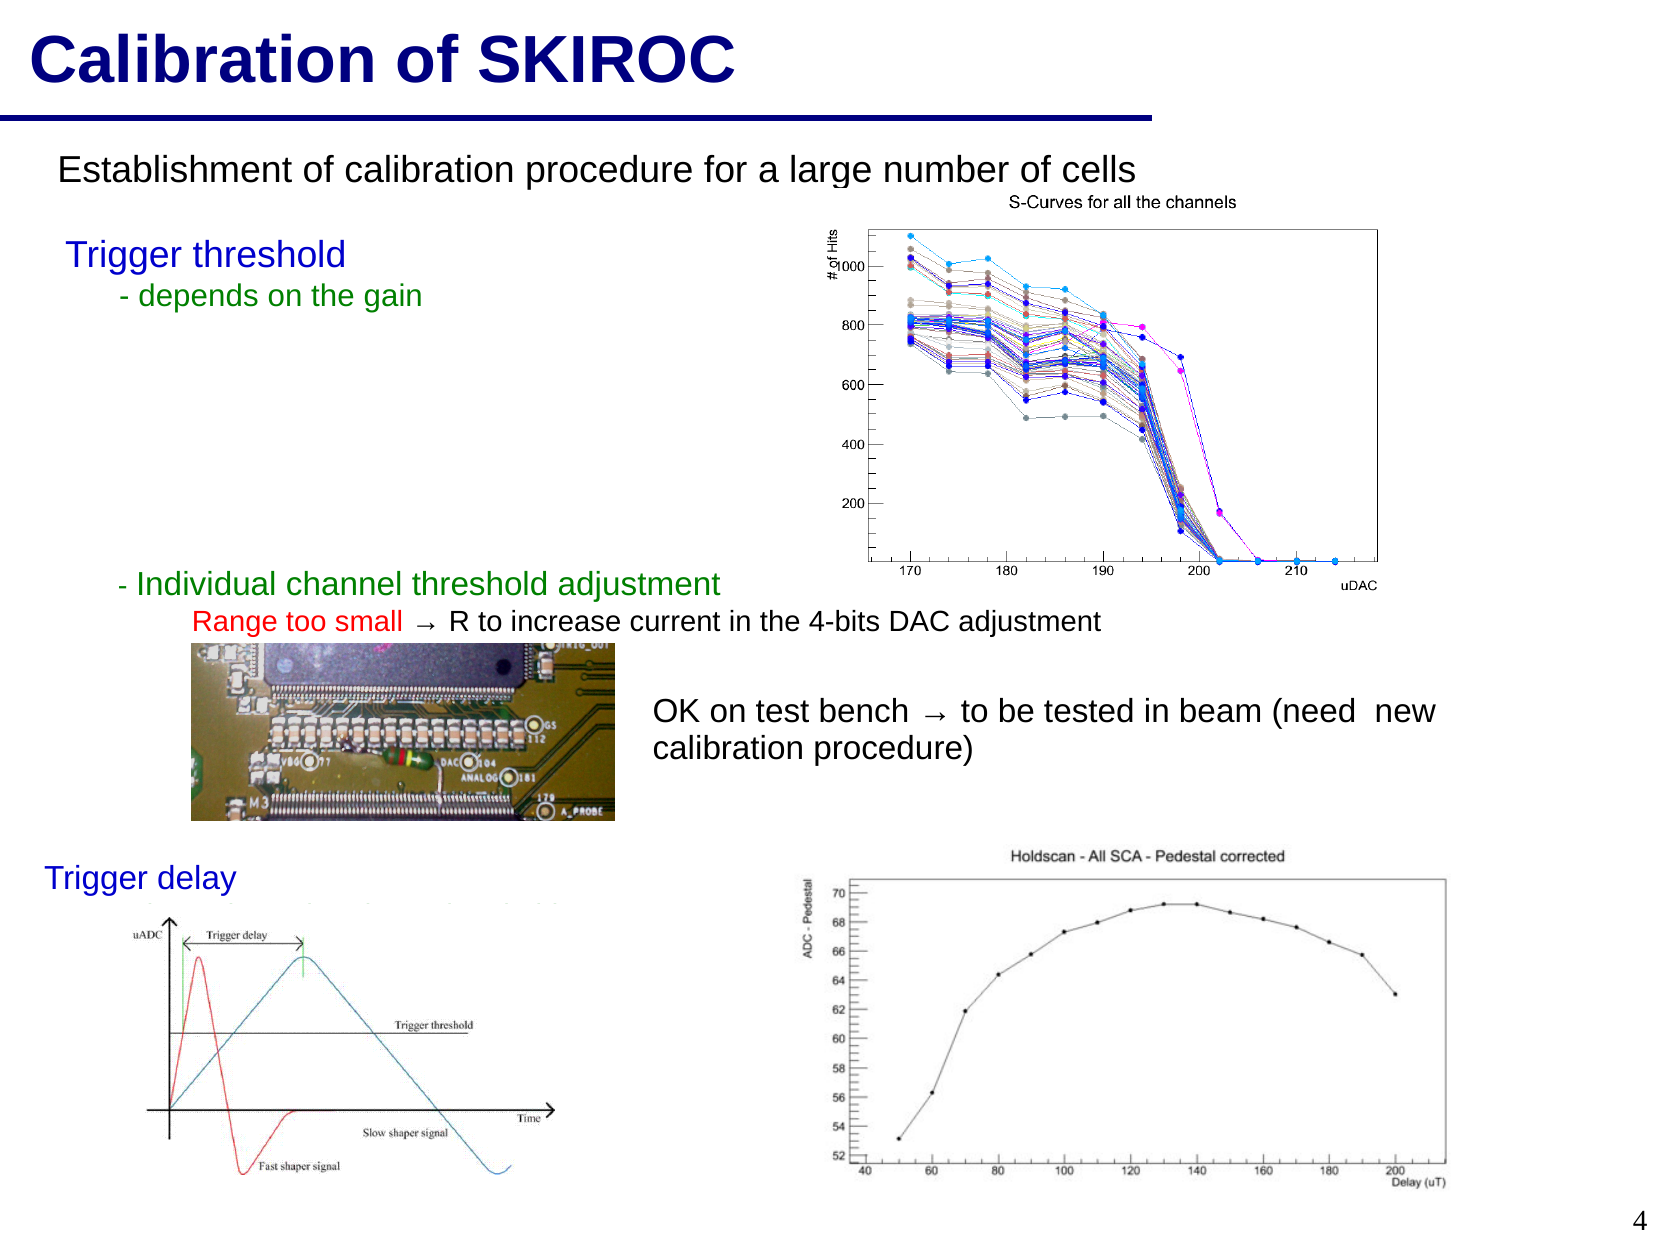

# Calibration of SKIROC
Establishment of calibration procedure for a large number of cells
 Trigger threshold
- depends on the gain
 	- Individual channel threshold adjustment
		Range too small → R to increase current in the 4-bits DAC adjustment
Trigger delay
- depends on the trigger threshold
OK on test bench → to be tested in beam (need new calibration procedure)
4